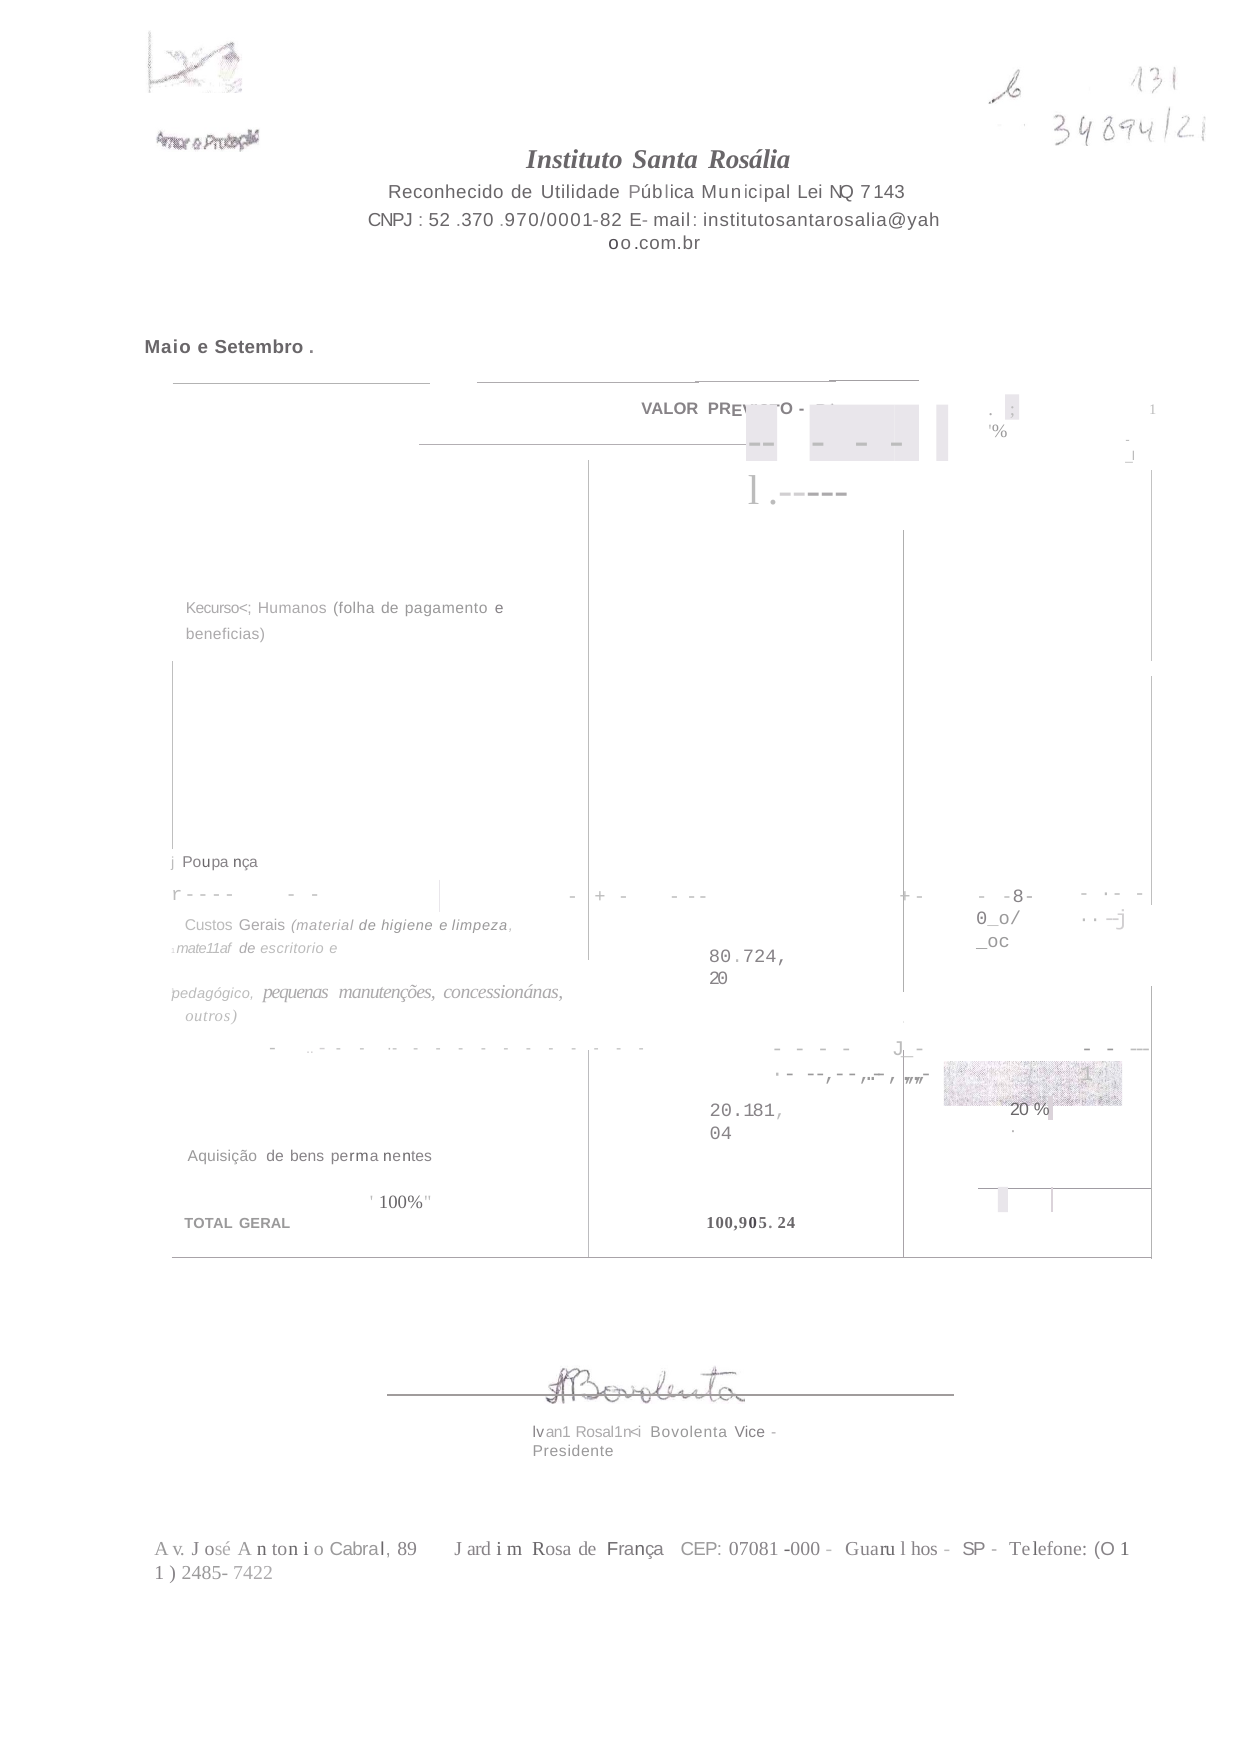

Instituto Santa Rosália
Reconhecido de Utilidade Pública Municipal Lei NQ 7143
CNPJ : 52 .370 .970/0001-82 E- mail: institutosantarosalia@yah oo.com.br
Maio e Setembro .
lTIPO DE DESPESA
. ; '%
VALOR PR
O -
EVIST
R$ 	1
1
--	---l.-----
- _I
Kecurso<; Humanos (folha de pagamento e beneficias)
j Poupa nça
r----	--
Custos Gerais (material de higiene e limpeza,
1 mate11af de escritorio e
-·- -··--j
-+- ---
+-
--8-0_o/_oc
80.724,20
1 pedagógico, pequenas manutenções, concessionánas,
outros)
1
---- J_-·---,--,..--,.,,.,,-
-----1
-.. ---·------------
20 % ·
20.181,04
Aquisição de bens perma nentes
'100%"
100,905. 24
TOTAL GERAL
lvan1 Rosal1n<i Bovolenta Vice - Presidente
A v. J osé A n ton i o Cabral, 89	J ard i m Rosa de França CEP: 07081 -000 - Guaru l hos - SP - Telefone: (O 1 1 ) 2485- 7422